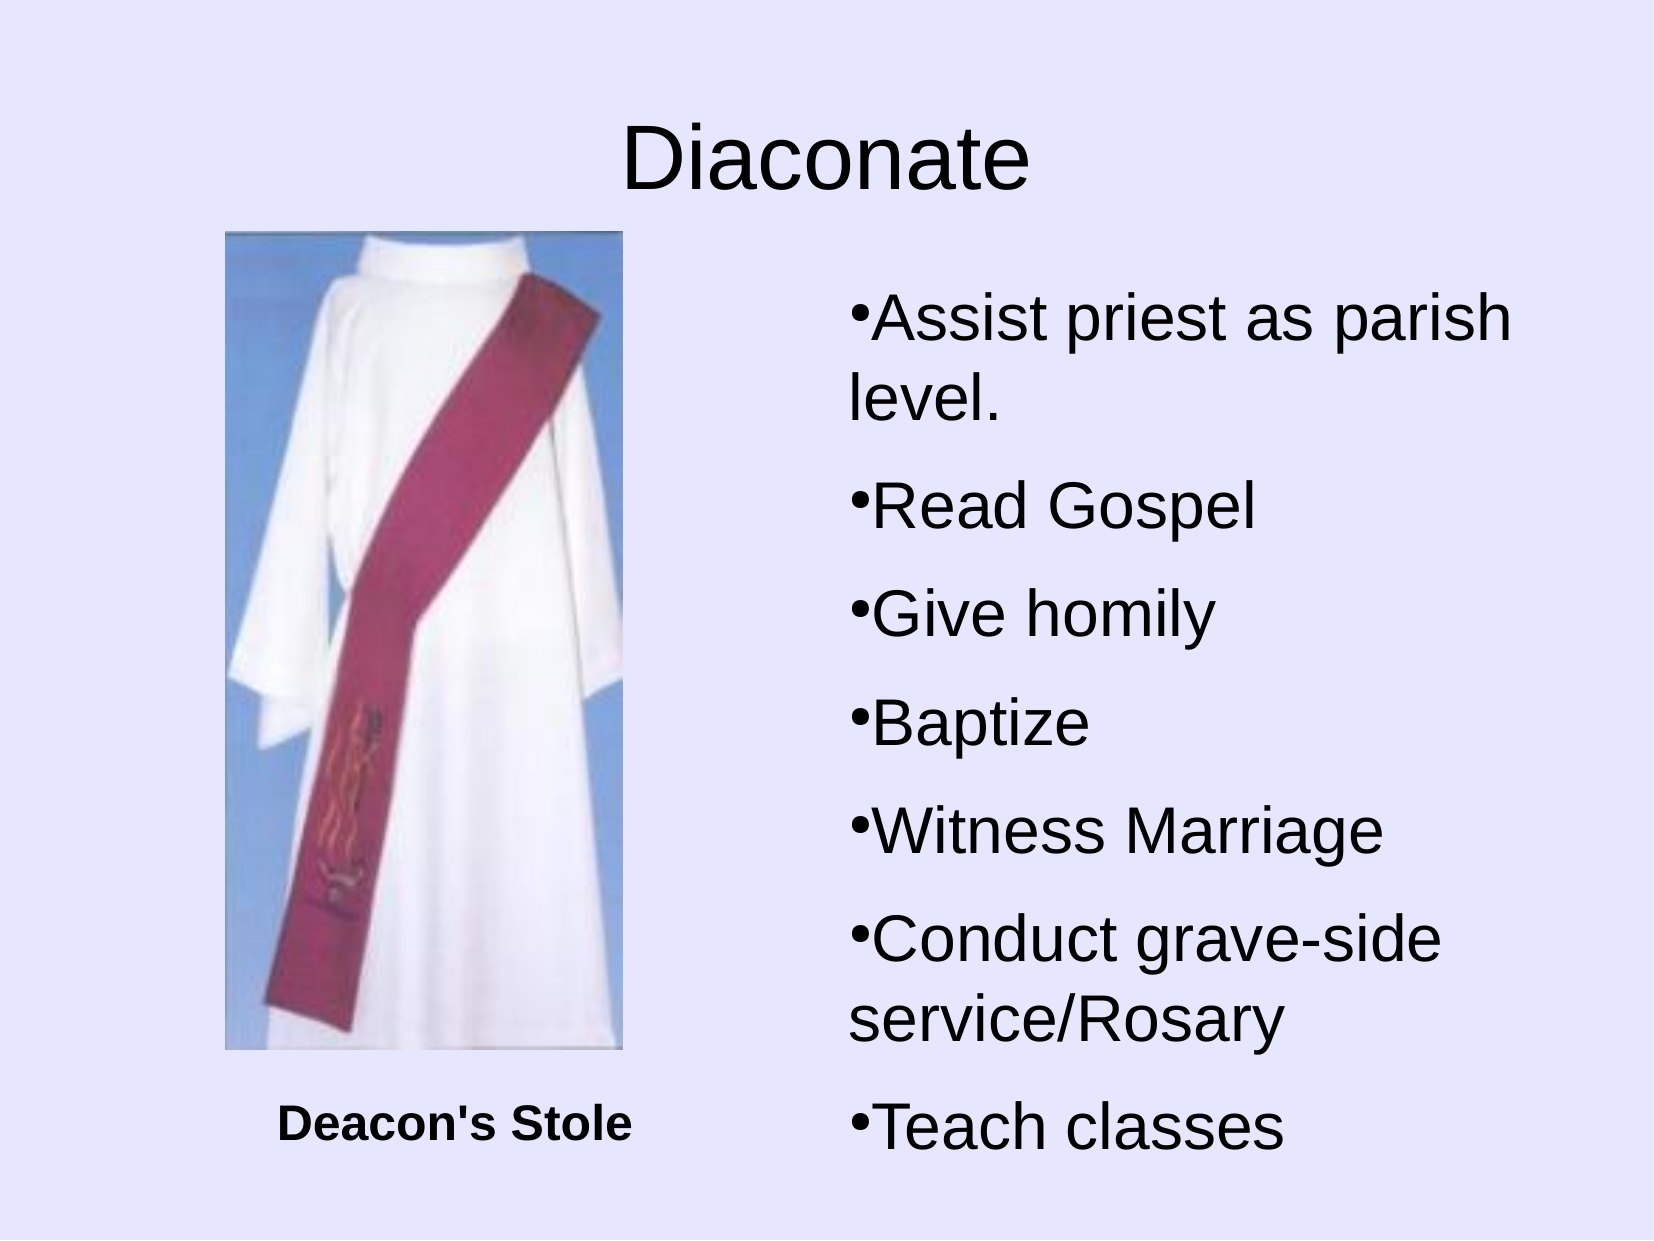

# Diaconate
Assist priest as parish level.
Read Gospel
Give homily
Baptize
Witness Marriage
Conduct grave-side service/Rosary
Teach classes
 Deacon's Stole